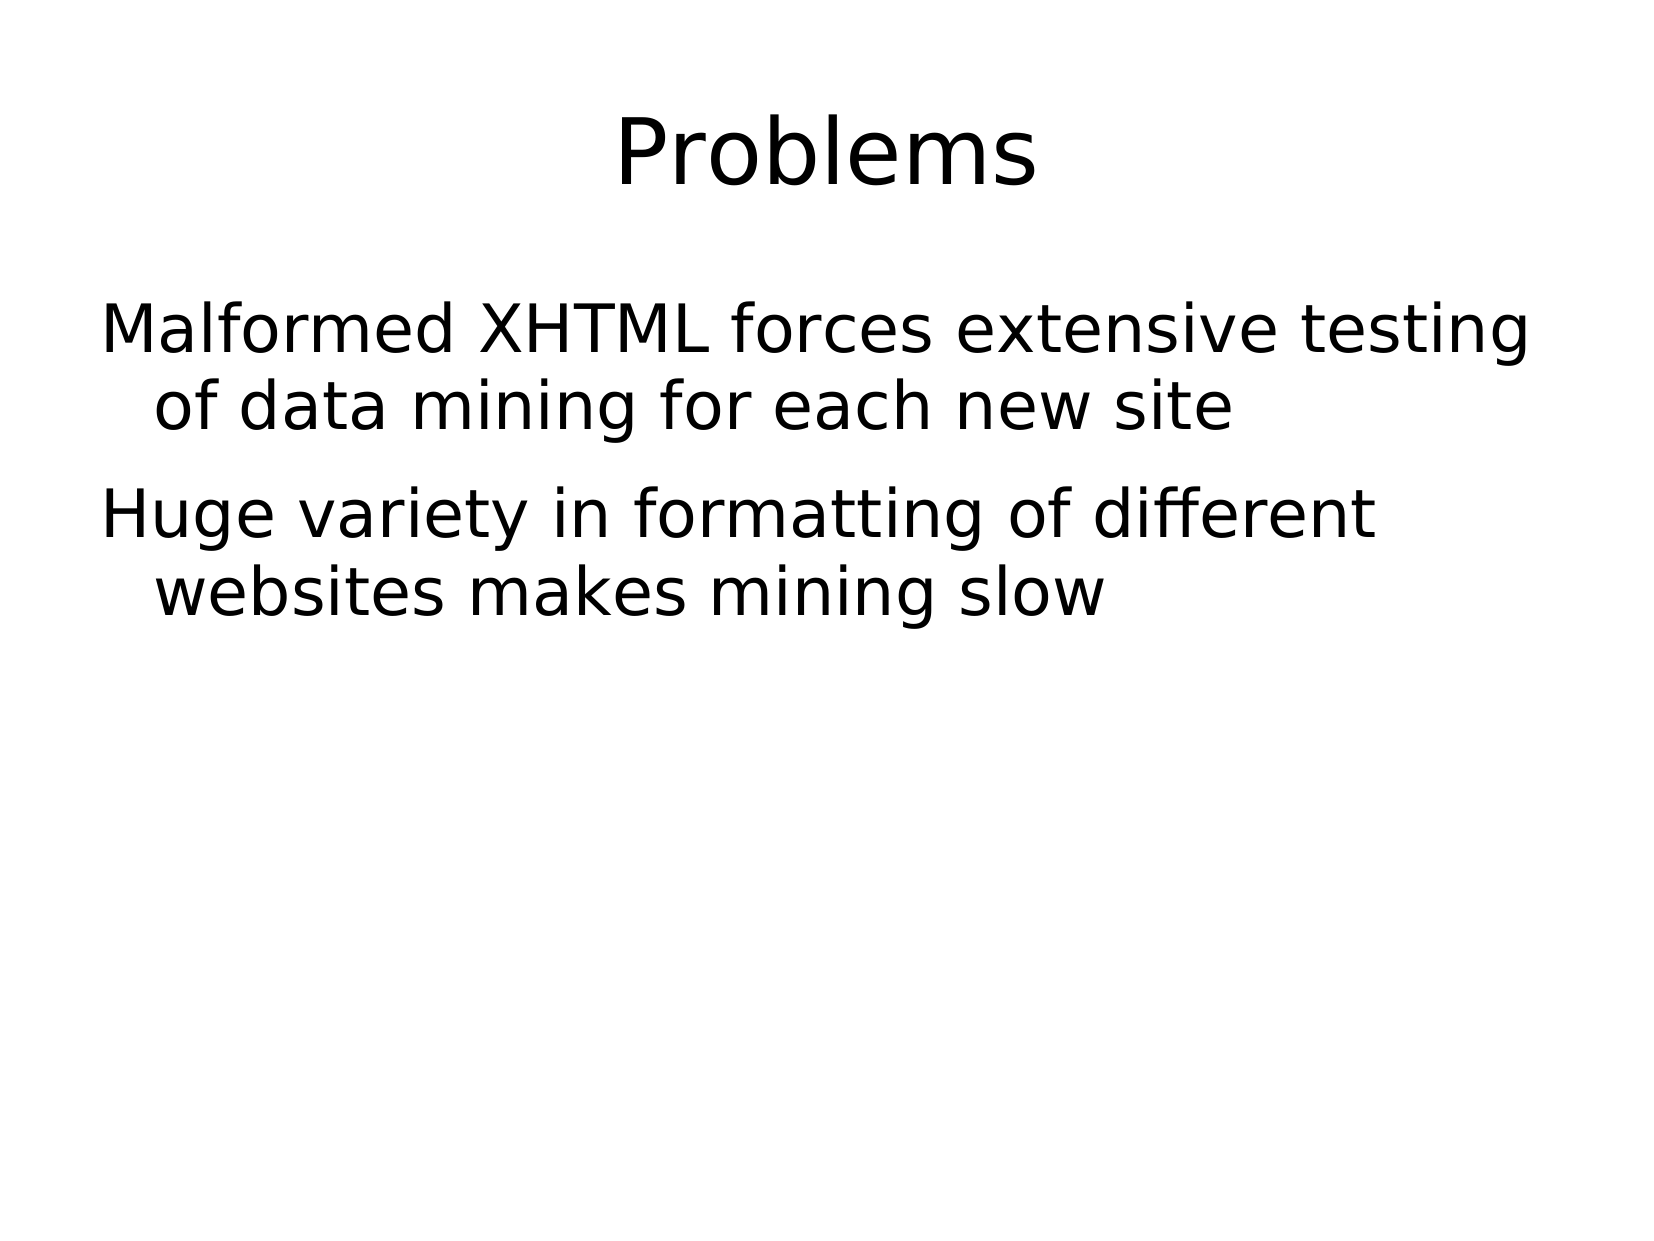

# Problems
Malformed XHTML forces extensive testing of data mining for each new site
Huge variety in formatting of different websites makes mining slow